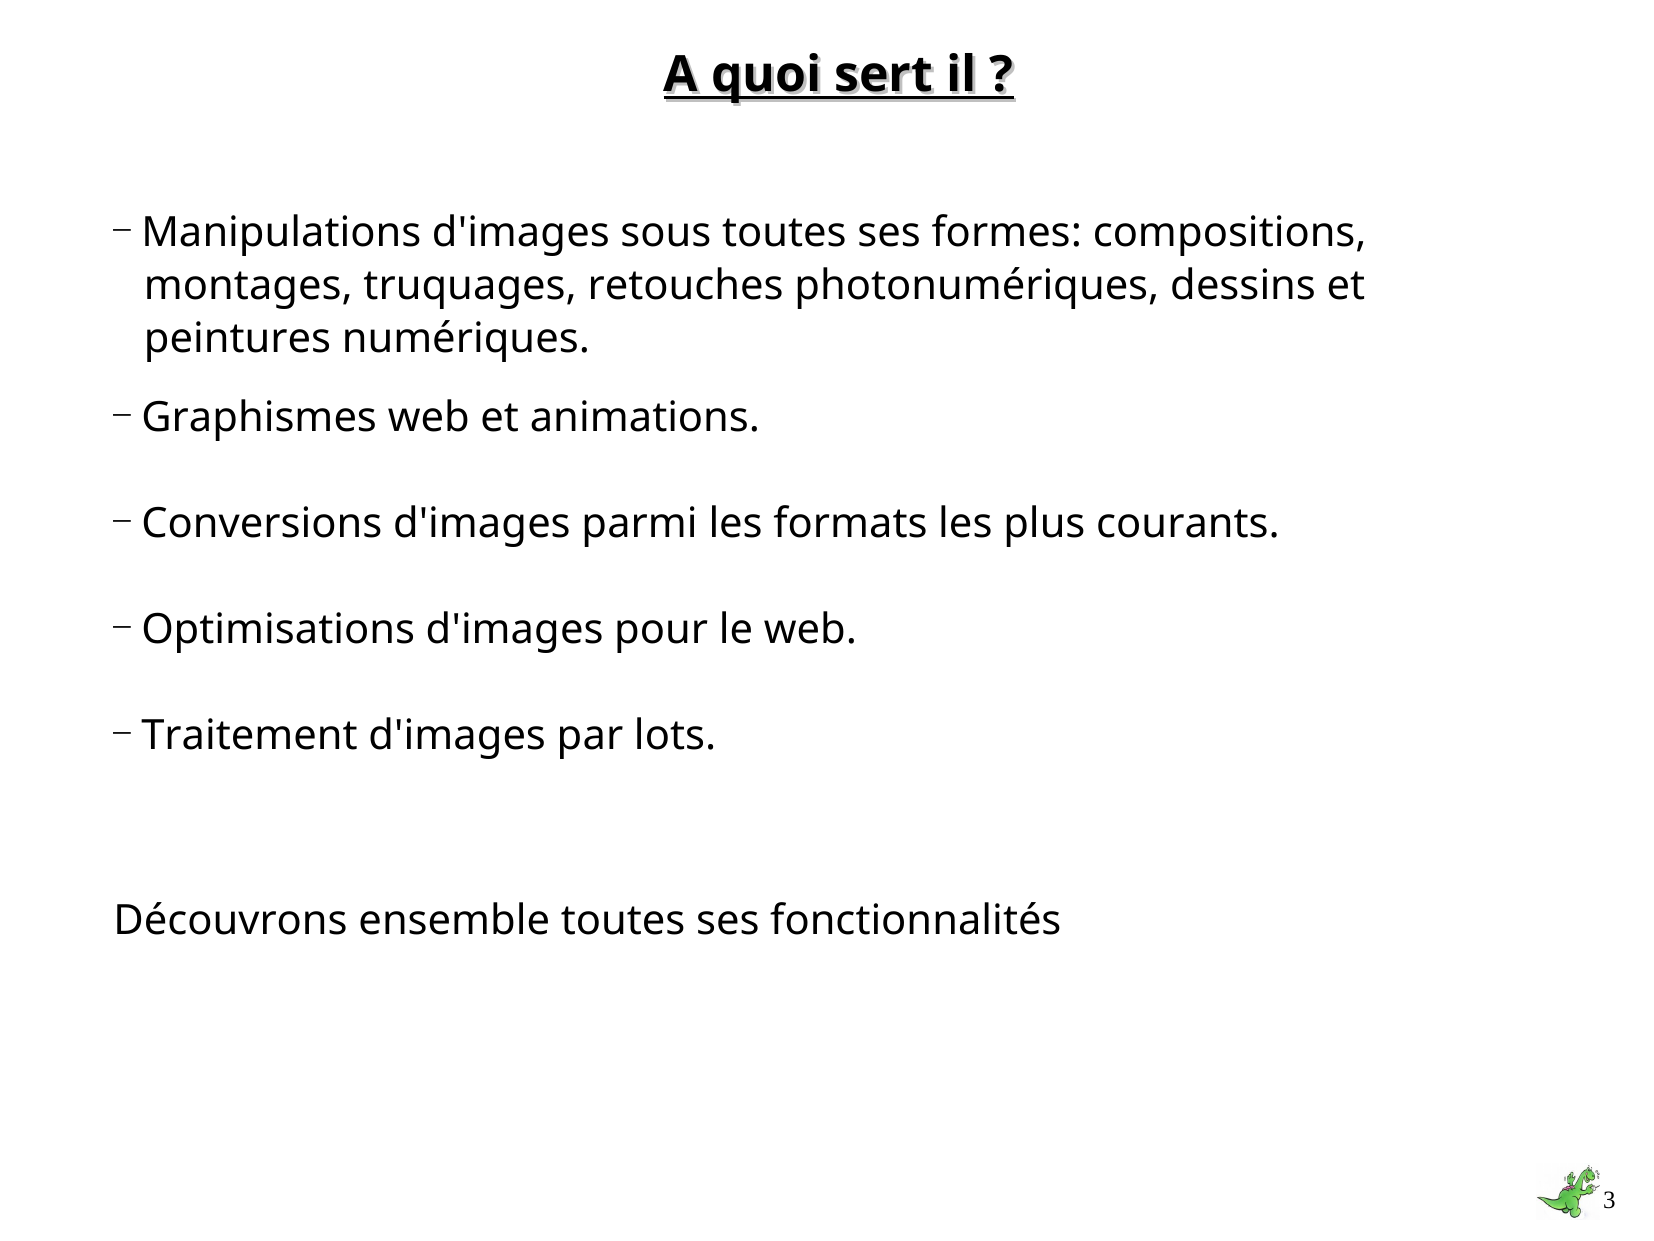

A quoi sert il ?
 Manipulations d'images sous toutes ses formes: compositions,
	 montages, truquages, retouches photonumériques, dessins et
	 peintures numériques.
 Graphismes web et animations.
 Conversions d'images parmi les formats les plus courants.
 Optimisations d'images pour le web.
 Traitement d'images par lots.
Découvrons ensemble toutes ses fonctionnalités
3